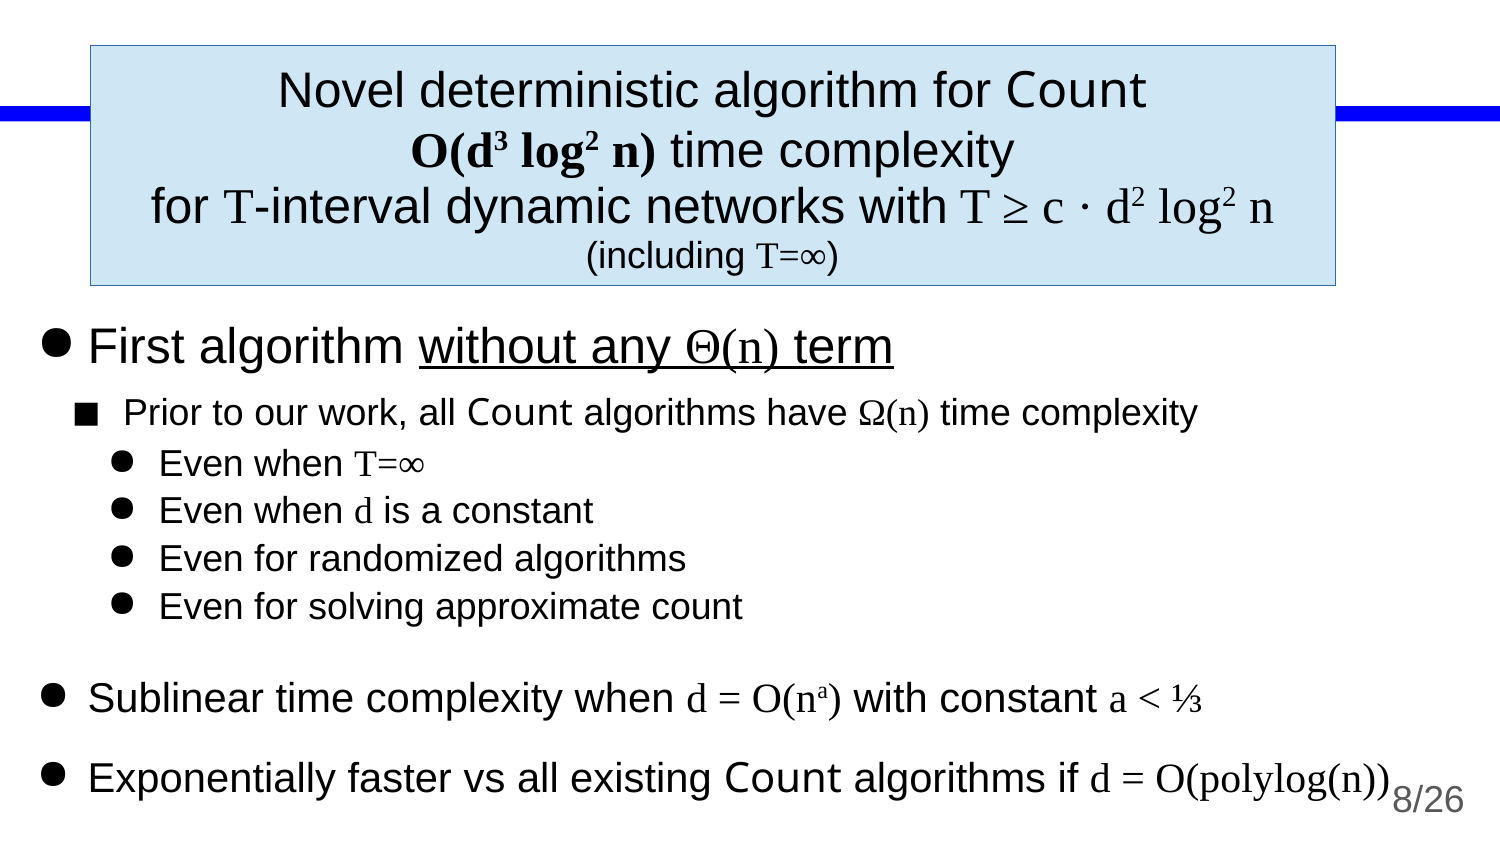

#
Novel deterministic algorithm for Count
O(d3 log2 n) time complexity
for T-interval dynamic networks with T ≥ c · d2 log2 n
(including T=∞)
First algorithm without any Θ(n) term
Prior to our work, all Count algorithms have Ω(n) time complexity
Even when T=∞
Even when d is a constant
Even for randomized algorithms
Even for solving approximate count
Sublinear time complexity when d = O(na) with constant a < ⅓
Exponentially faster vs all existing Count algorithms if d = O(polylog(n))
8